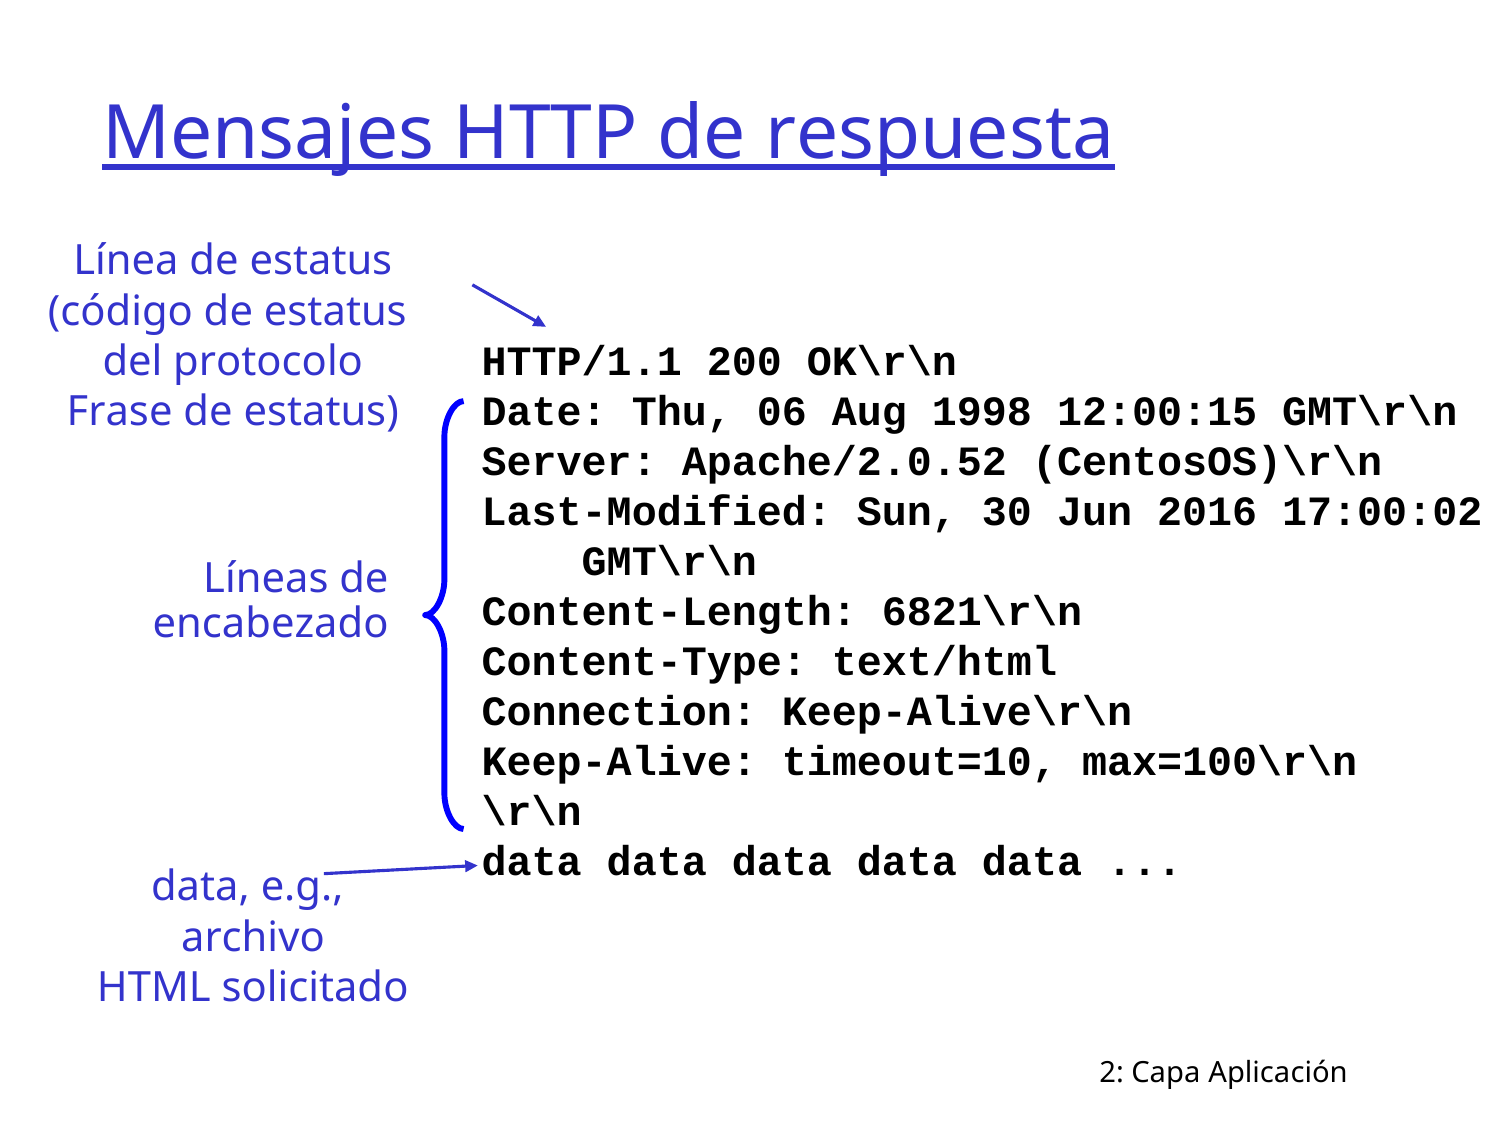

# Mensajes HTTP de respuesta
Línea de estatus
(código de estatus
del protocolo
Frase de estatus)
HTTP/1.1 200 OK\r\n
Date: Thu, 06 Aug 1998 12:00:15 GMT\r\n
Server: Apache/2.0.52 (CentosOS)\r\n
Last-Modified: Sun, 30 Jun 2016 17:00:02
 GMT\r\n
Content-Length: 6821\r\n
Content-Type: text/html
Connection: Keep-Alive\r\n
Keep-Alive: timeout=10, max=100\r\n
\r\n
data data data data data ...
Líneas de
encabezado
data, e.g.,
archivo
HTML solicitado